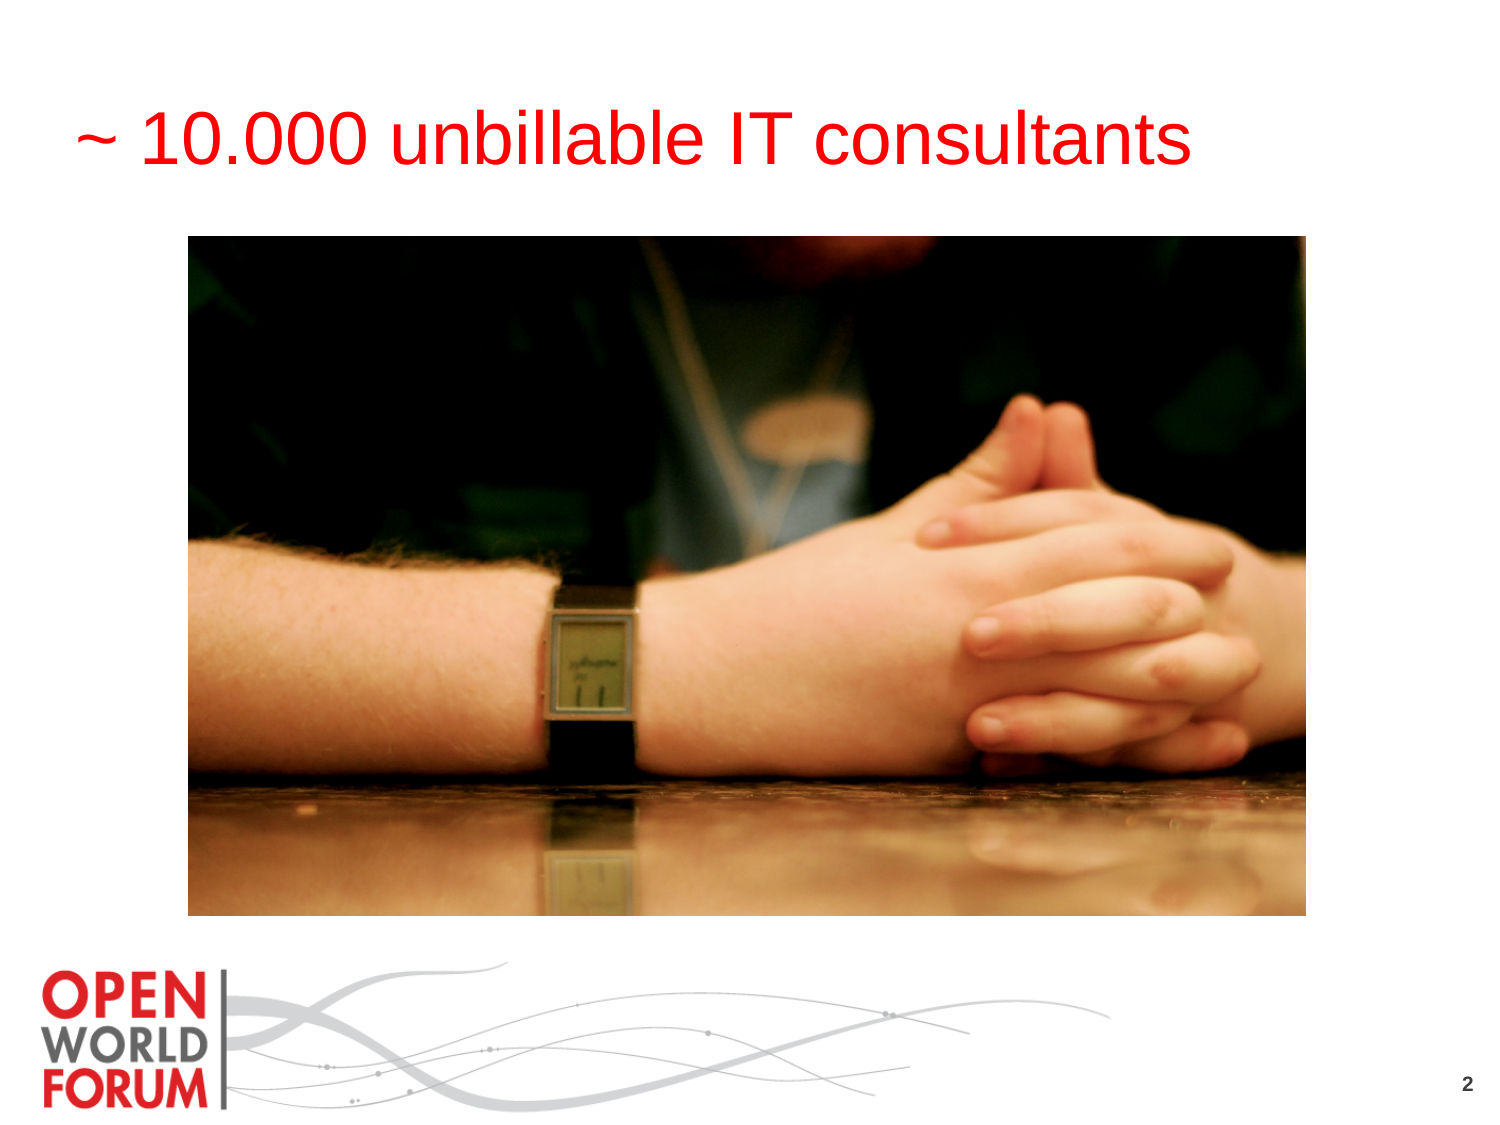

# ~ 10.000 unbillable IT consultants
2